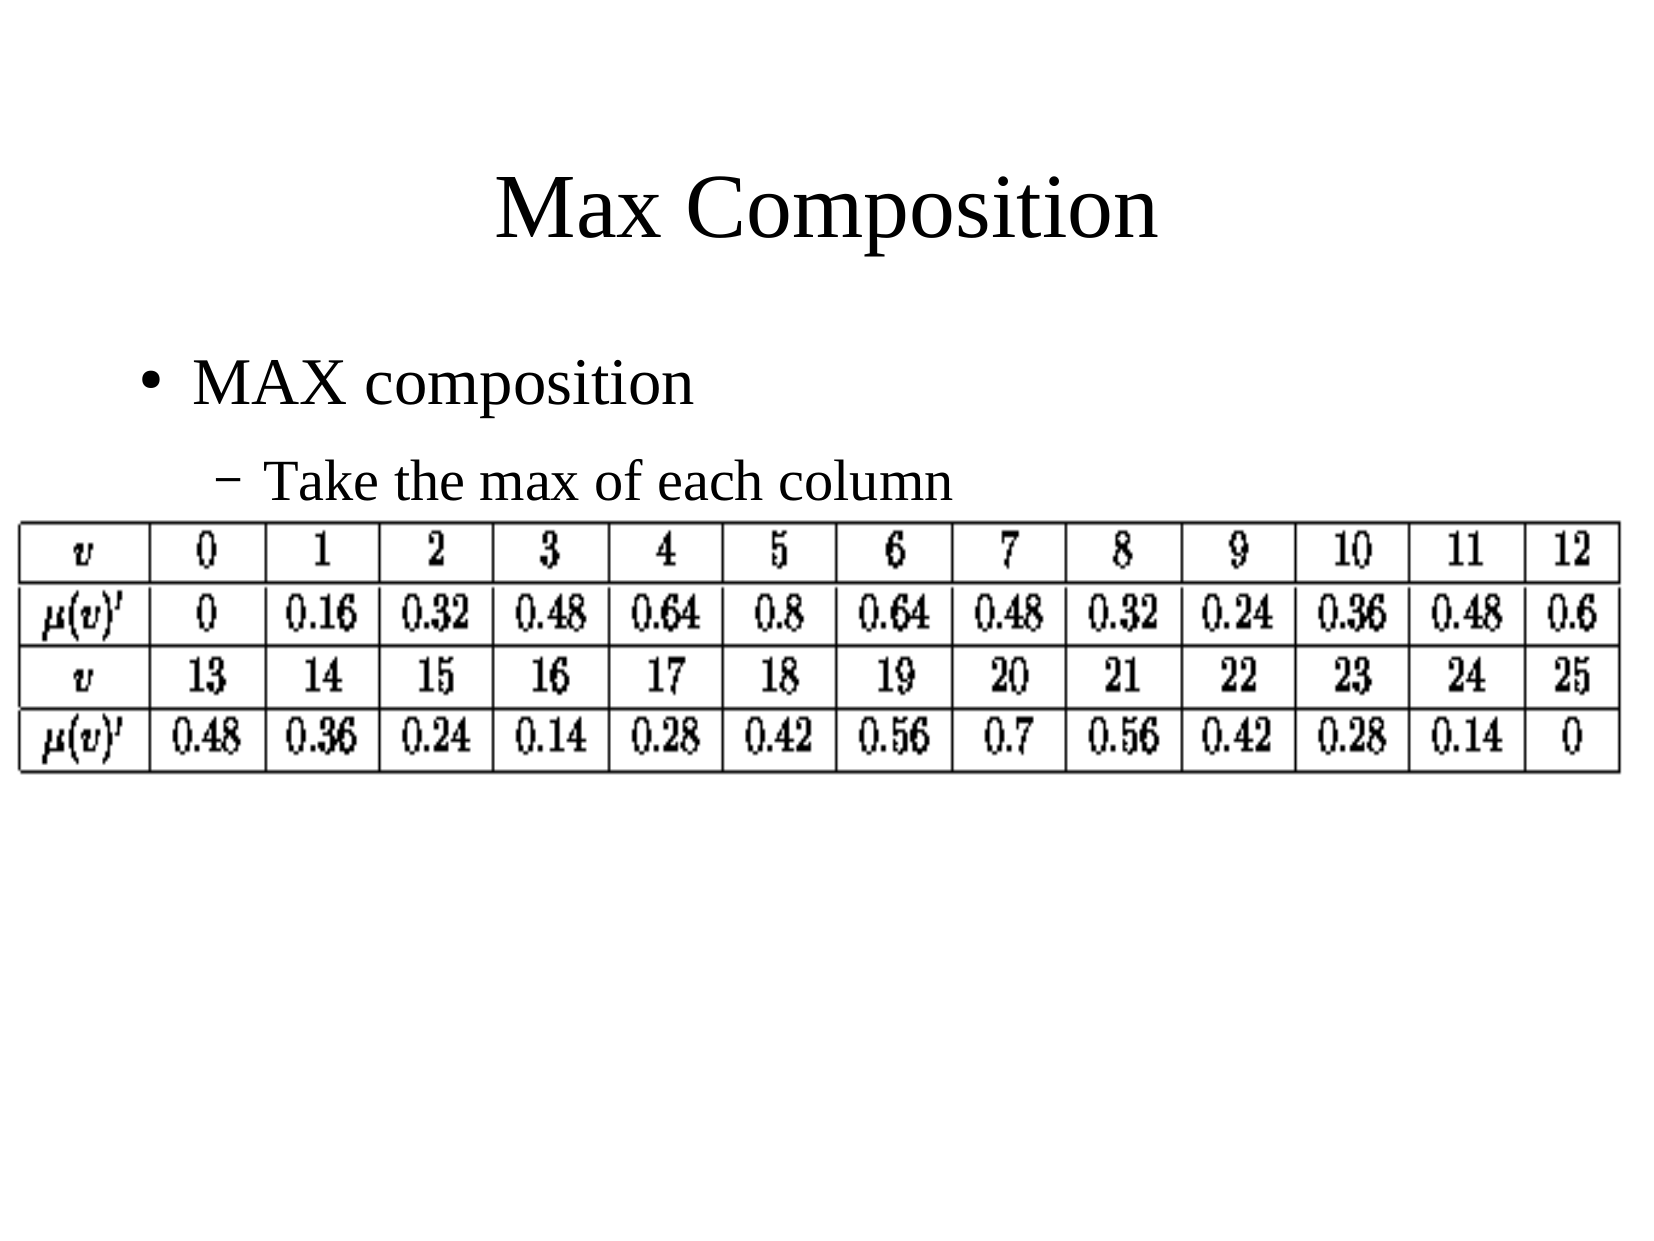

# Max Composition
MAX composition
Take the max of each column